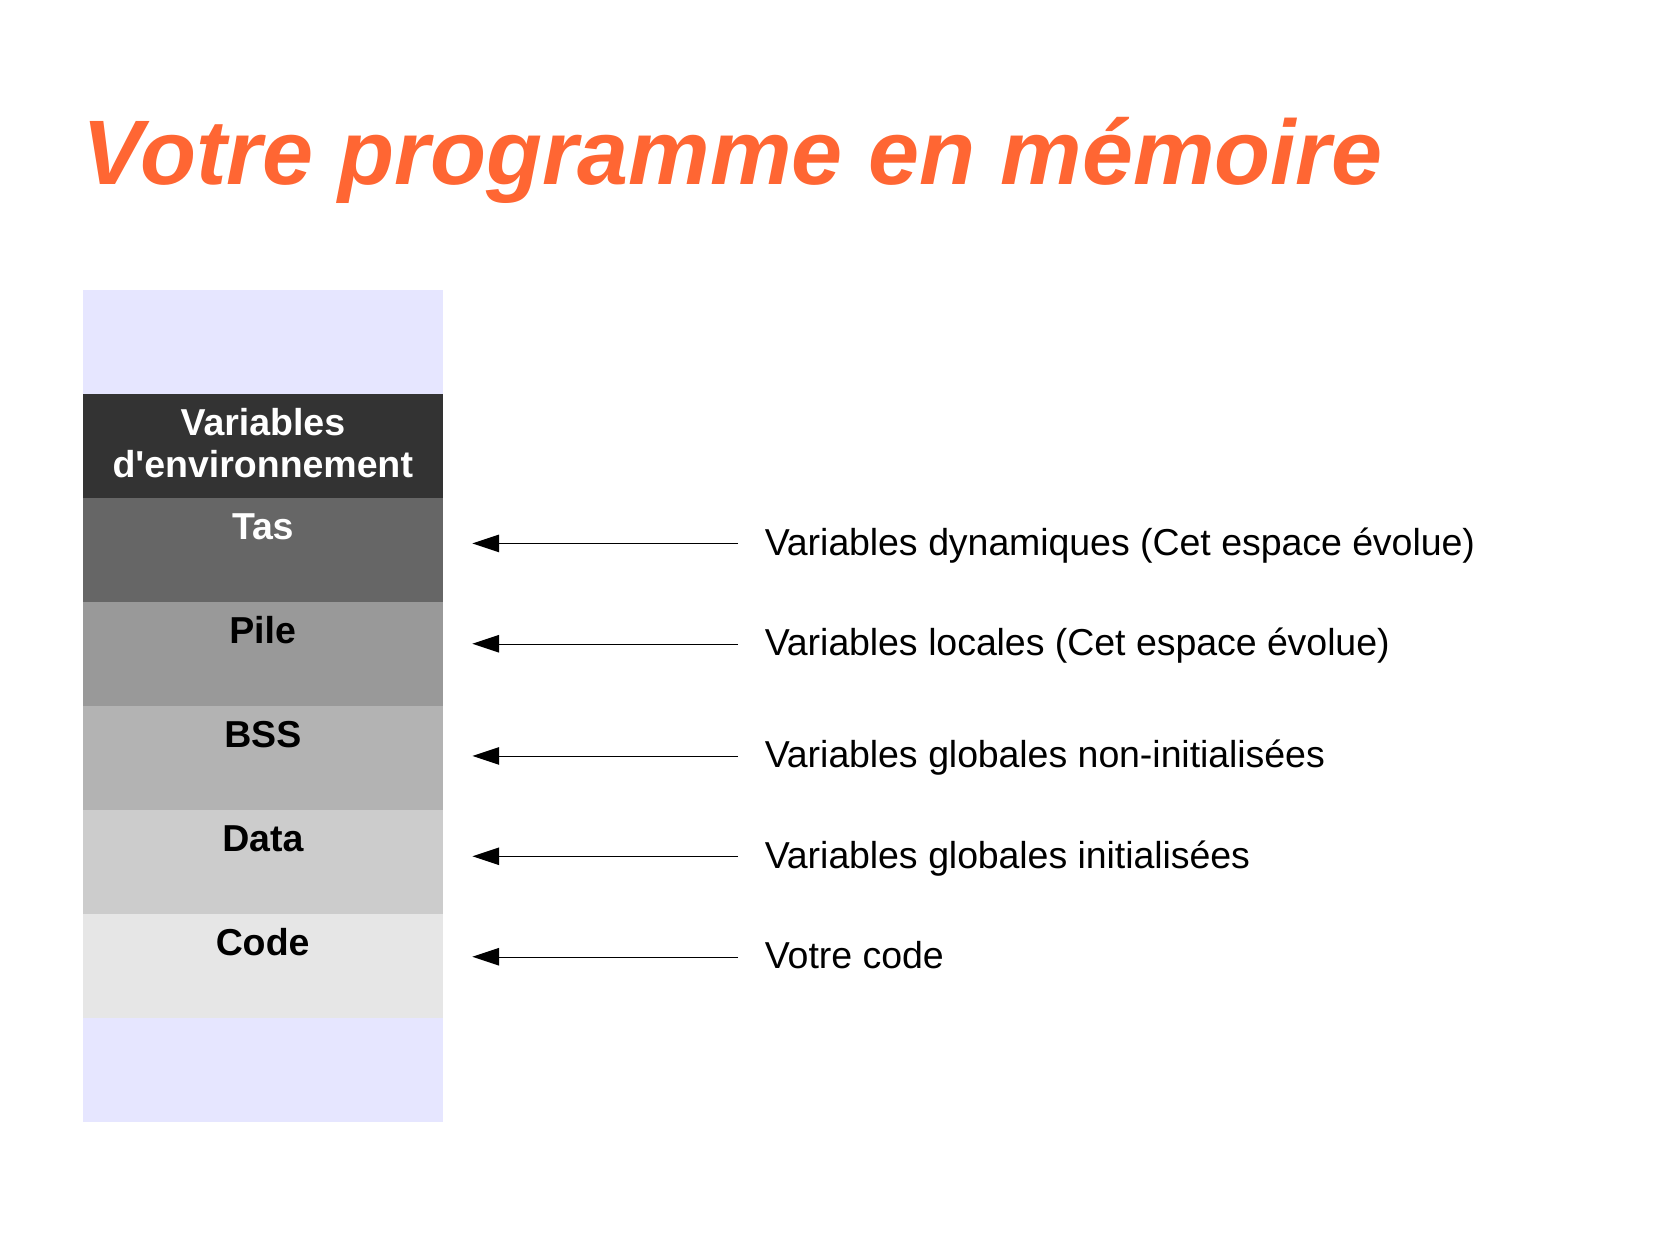

# Votre programme en mémoire
| |
| --- |
| Variables d'environnement |
| Tas |
| Pile |
| BSS |
| Data |
| Code |
| |
Variables dynamiques (Cet espace évolue)
Variables locales (Cet espace évolue)
Variables globales non-initialisées
Variables globales initialisées
Votre code